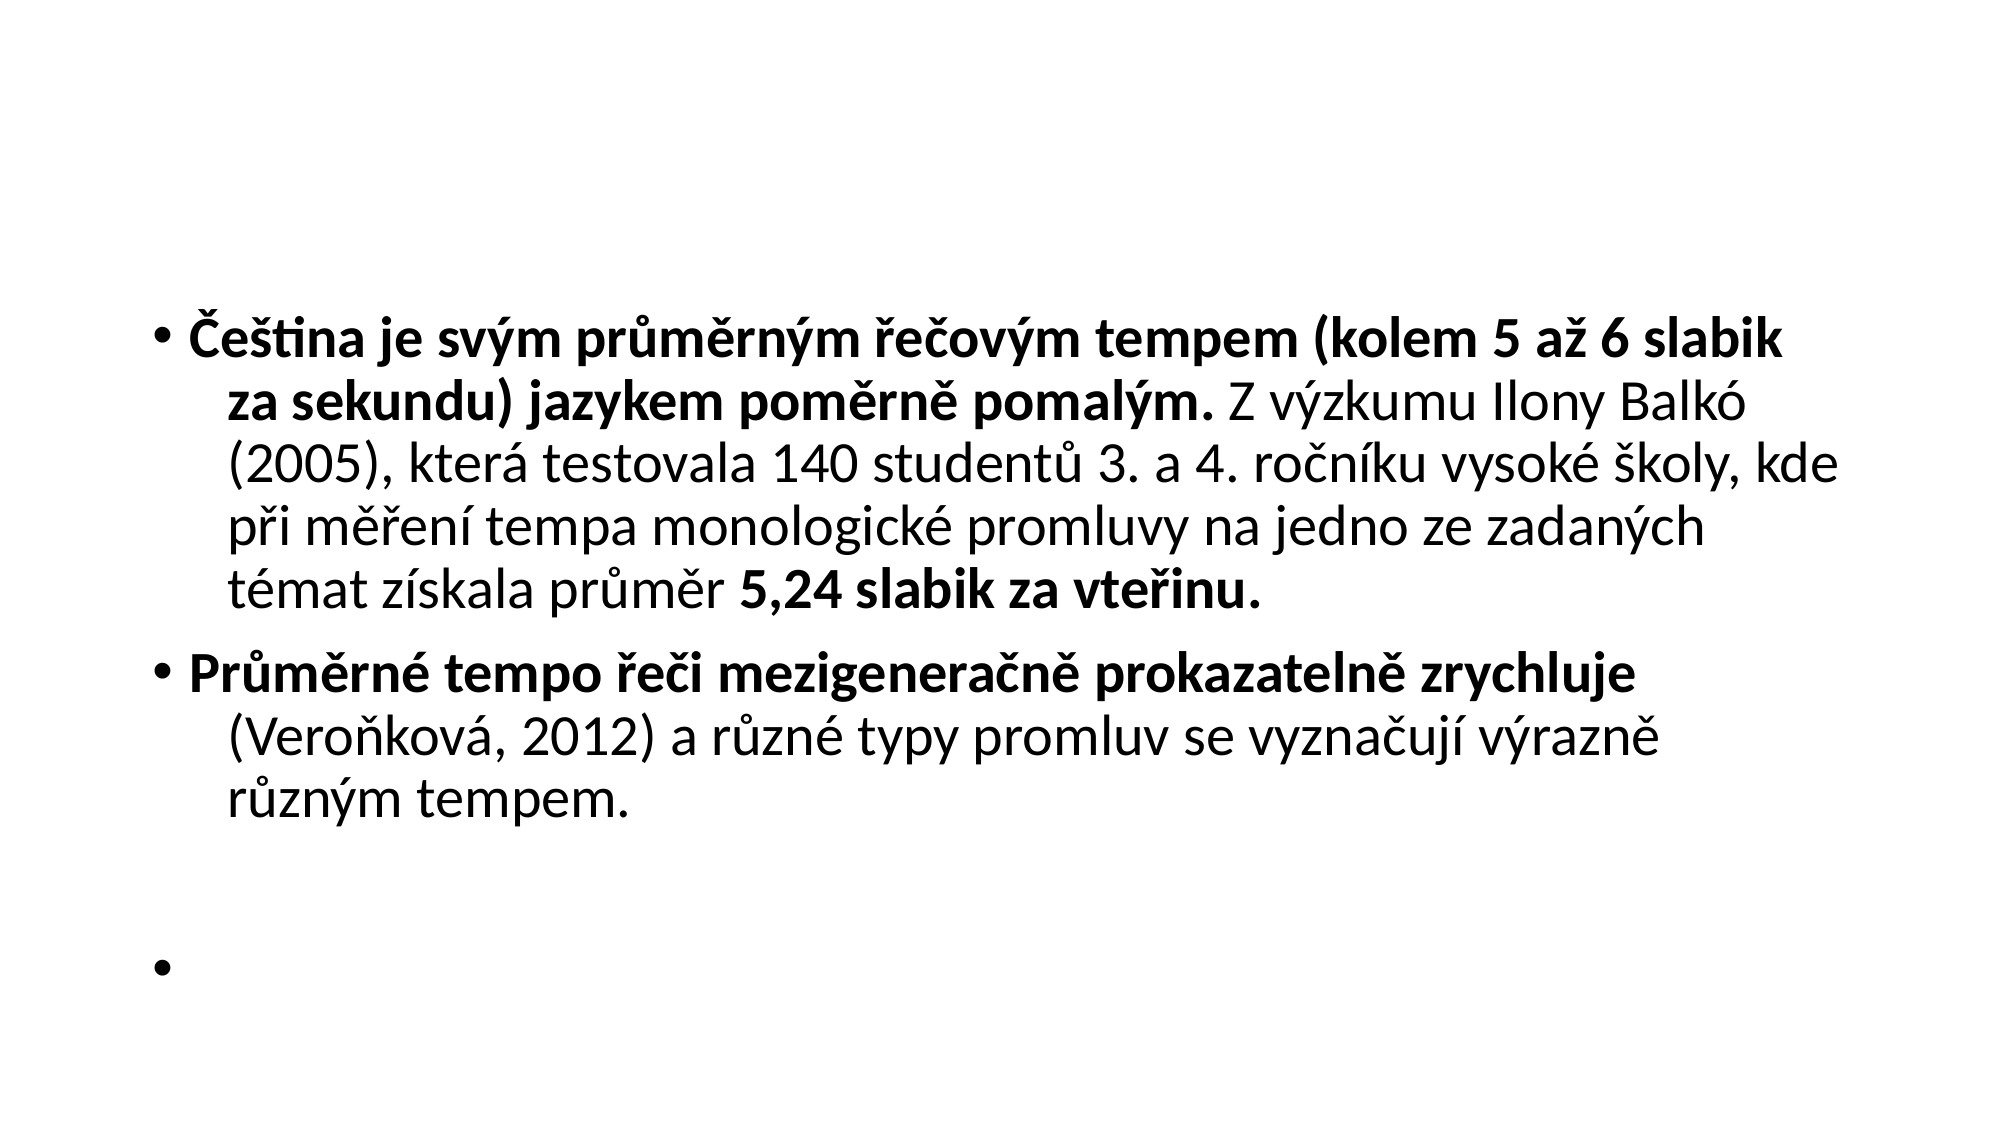

#
Čeština je svým průměrným řečovým tempem (kolem 5 až 6 slabik za sekundu) jazykem poměrně pomalým. Z výzkumu Ilony Balkó (2005), která testovala 140 studentů 3. a 4. ročníku vysoké školy, kde při měření tempa monologické promluvy na jedno ze zadaných témat získala průměr 5,24 slabik za vteřinu.
Průměrné tempo řeči mezigeneračně prokazatelně zrychluje (Veroňková, 2012) a různé typy promluv se vyznačují výrazně různým tempem.